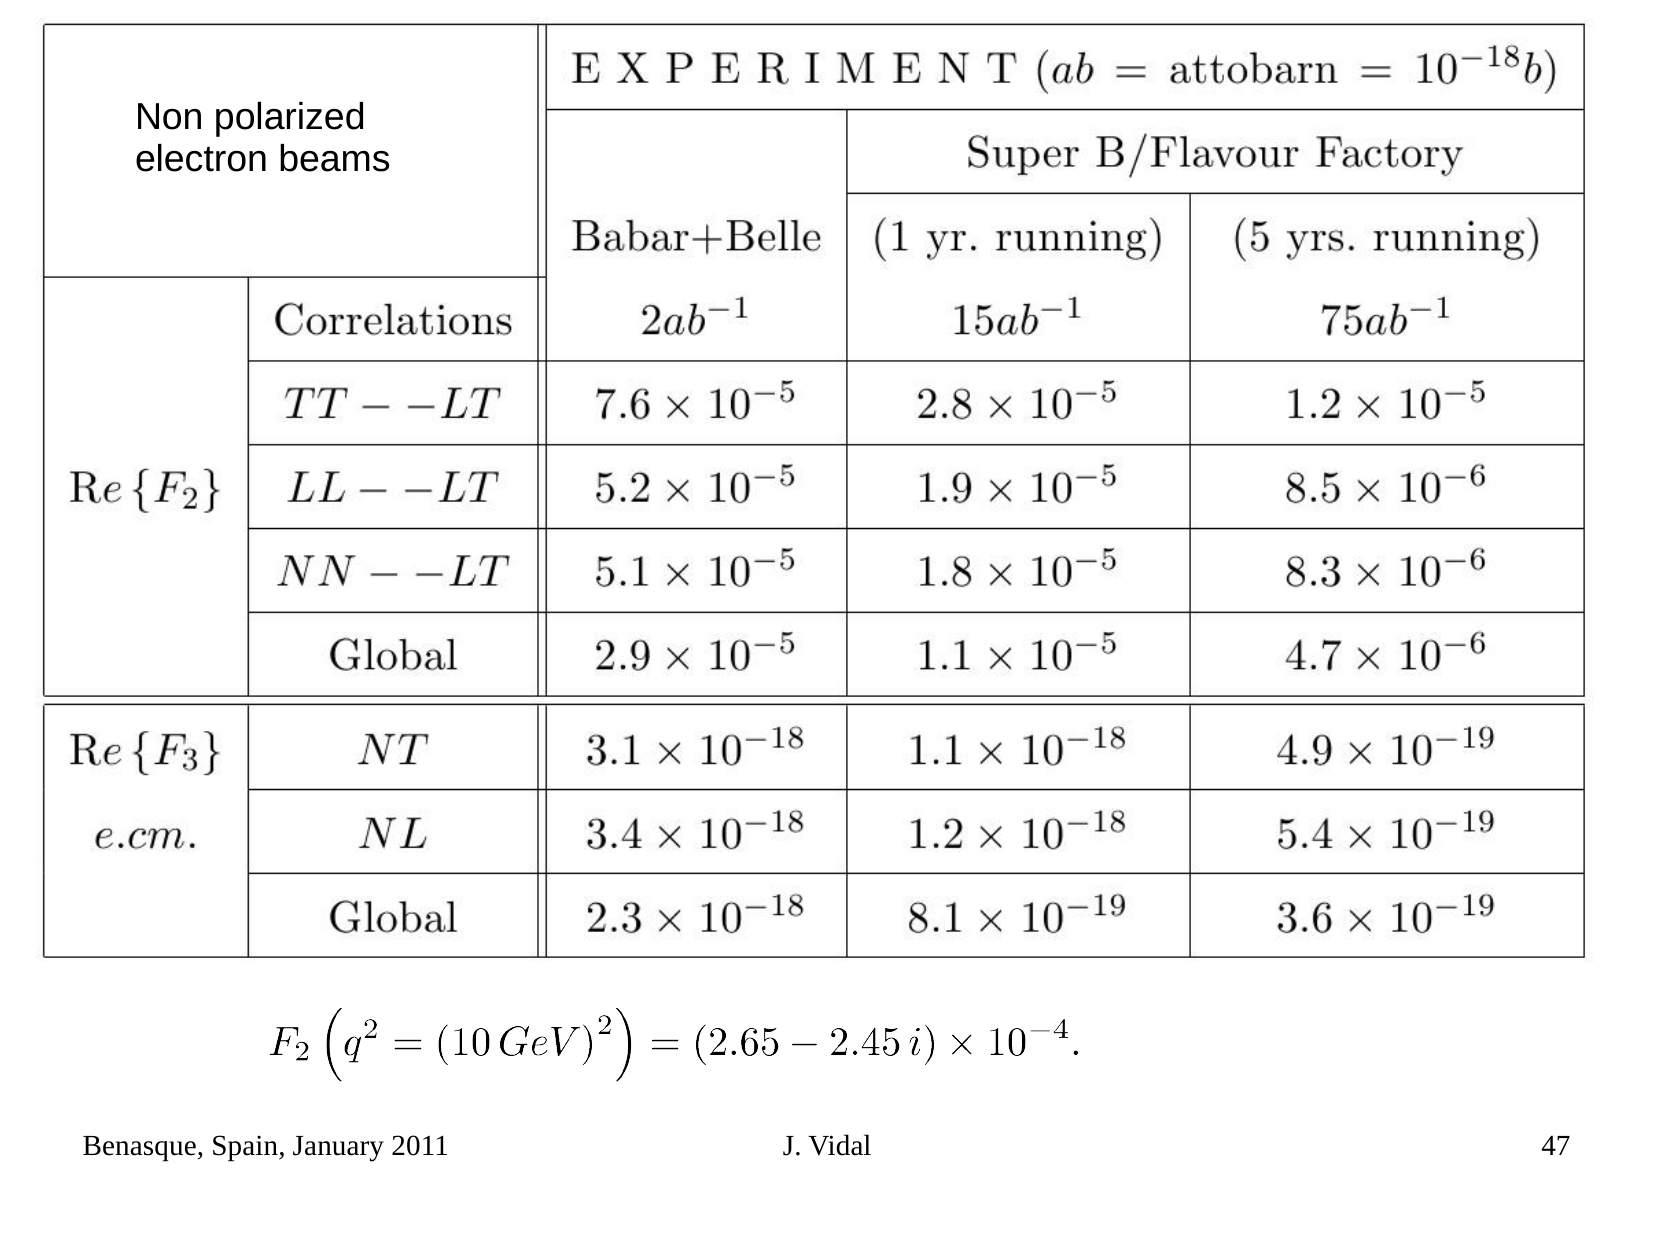

Non polarized electron beams
Benasque, Spain, January 2011
J. Vidal
47